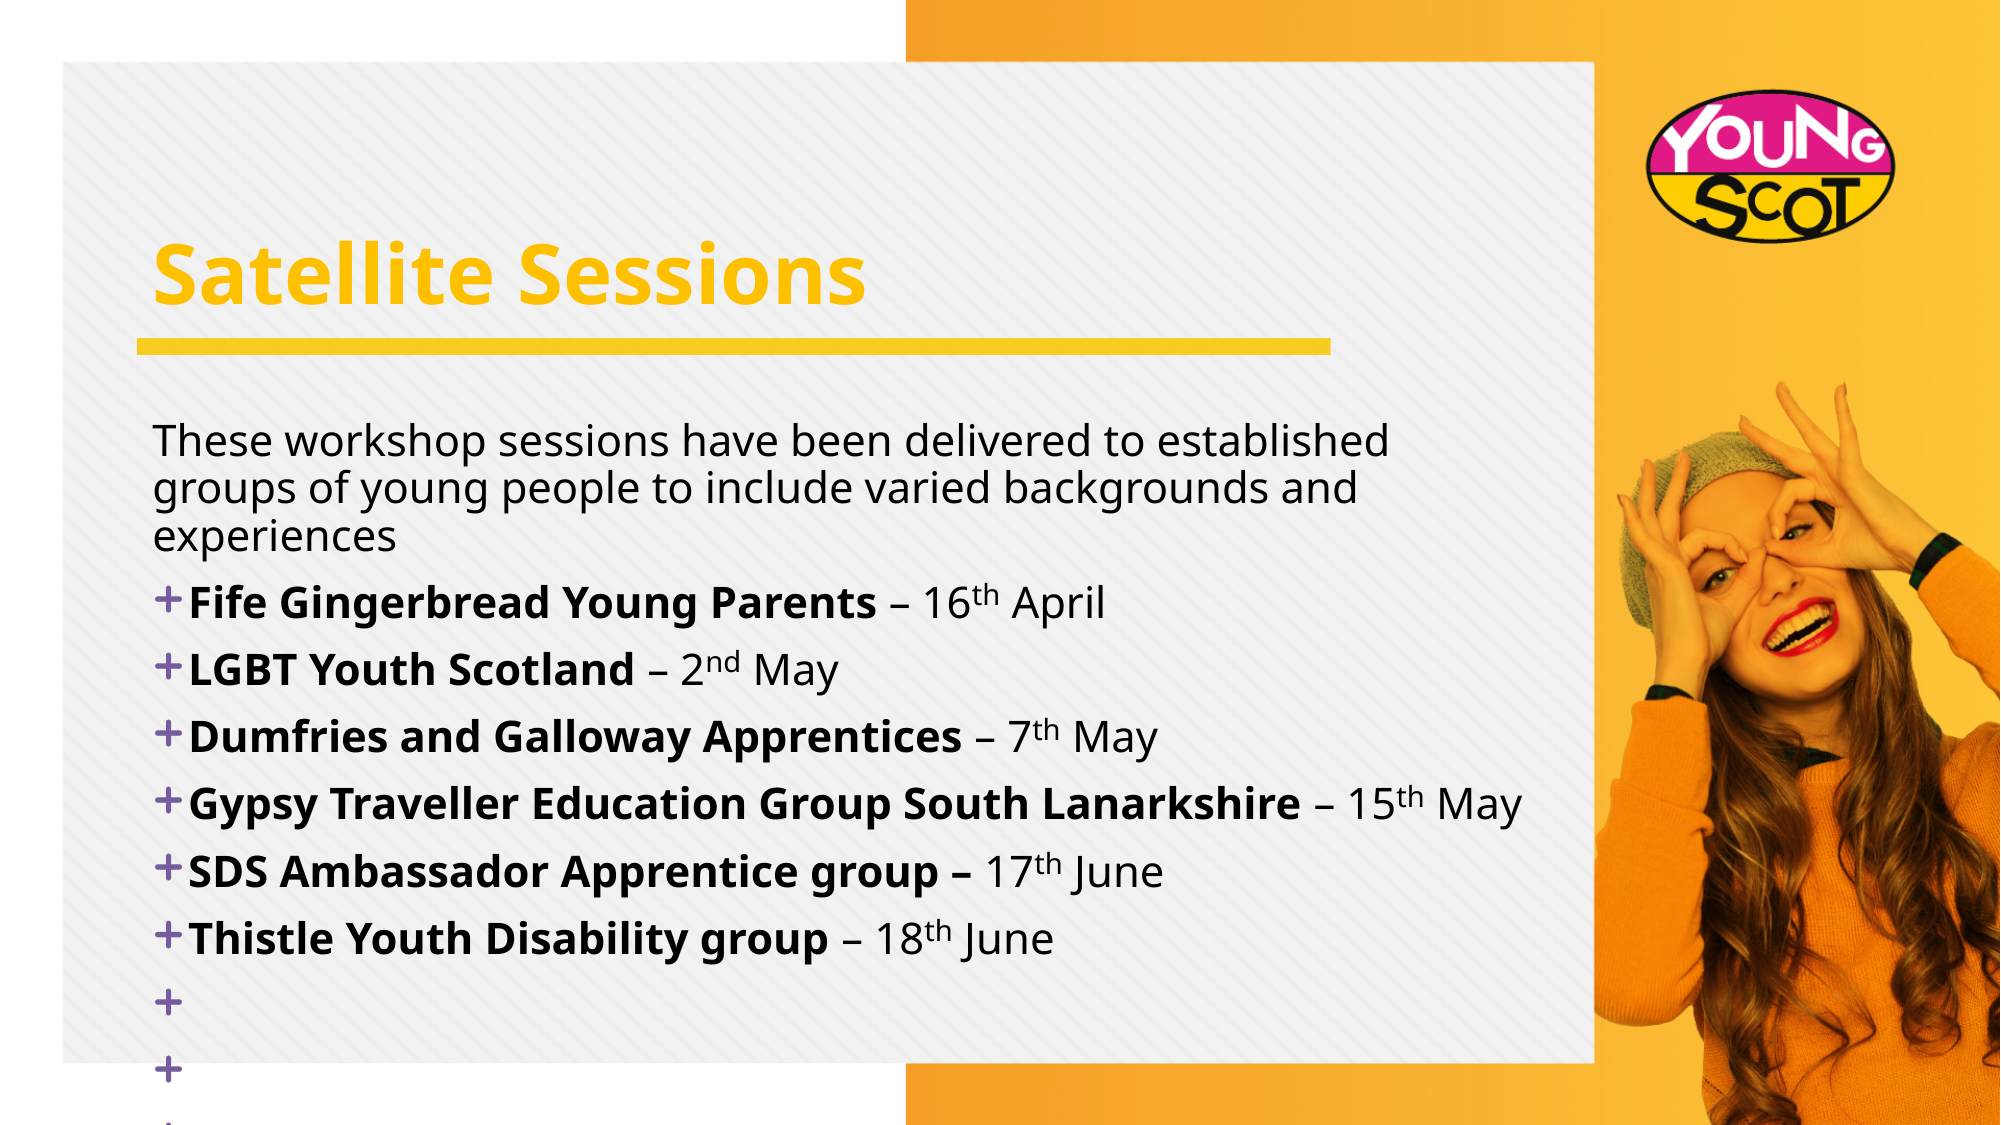

# Satellite Sessions
These workshop sessions have been delivered to established groups of young people to include varied backgrounds and experiences
Fife Gingerbread Young Parents – 16th April
LGBT Youth Scotland – 2nd May
Dumfries and Galloway Apprentices – 7th May
Gypsy Traveller Education Group South Lanarkshire – 15th May
SDS Ambassador Apprentice group – 17th June
Thistle Youth Disability group – 18th June